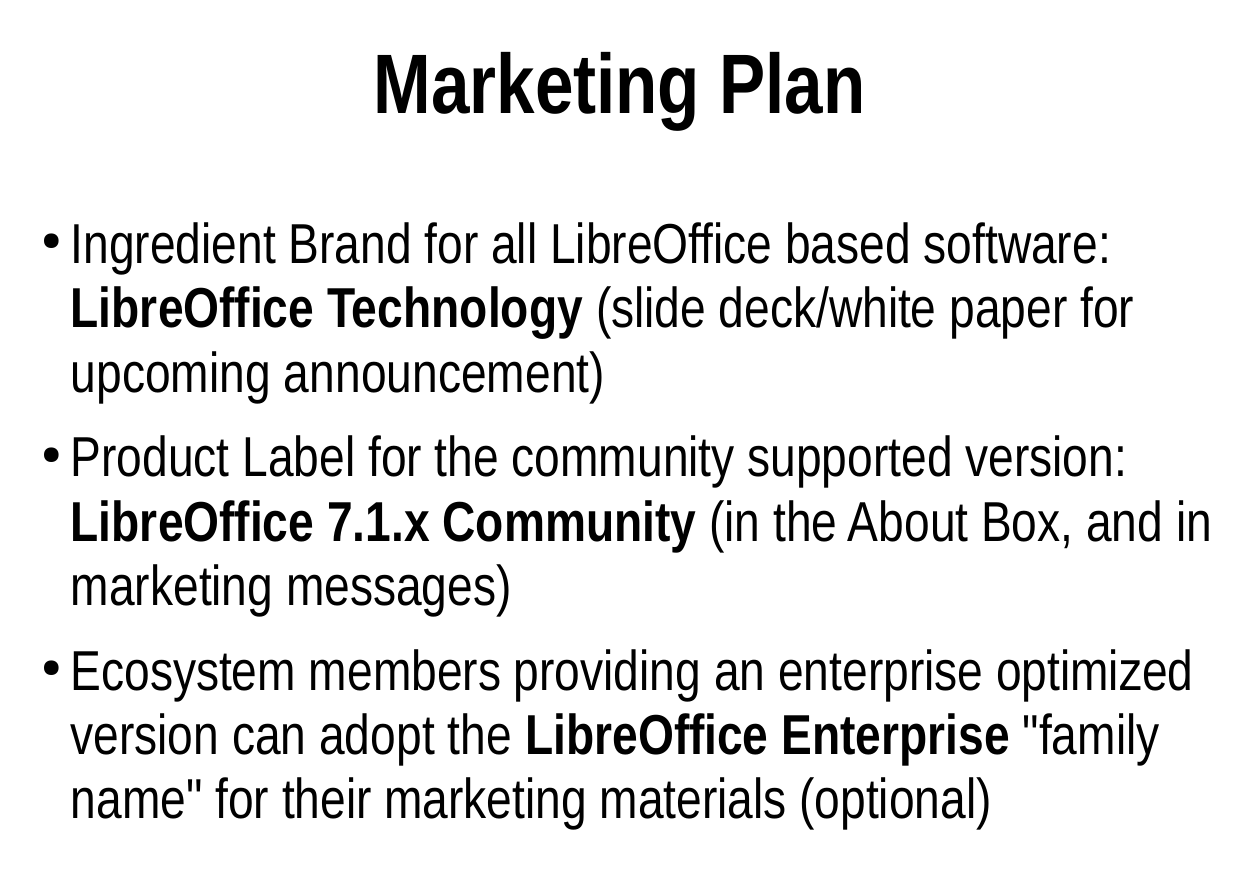

# Marketing Plan
Ingredient Brand for all LibreOffice based software:
LibreOffice Technology (slide deck/white paper for upcoming announcement)
Product Label for the community supported version:
LibreOffice 7.1.x Community (in the About Box, and in marketing messages)
Ecosystem members providing an enterprise optimized version can adopt the LibreOffice Enterprise "family name" for their marketing materials (optional)